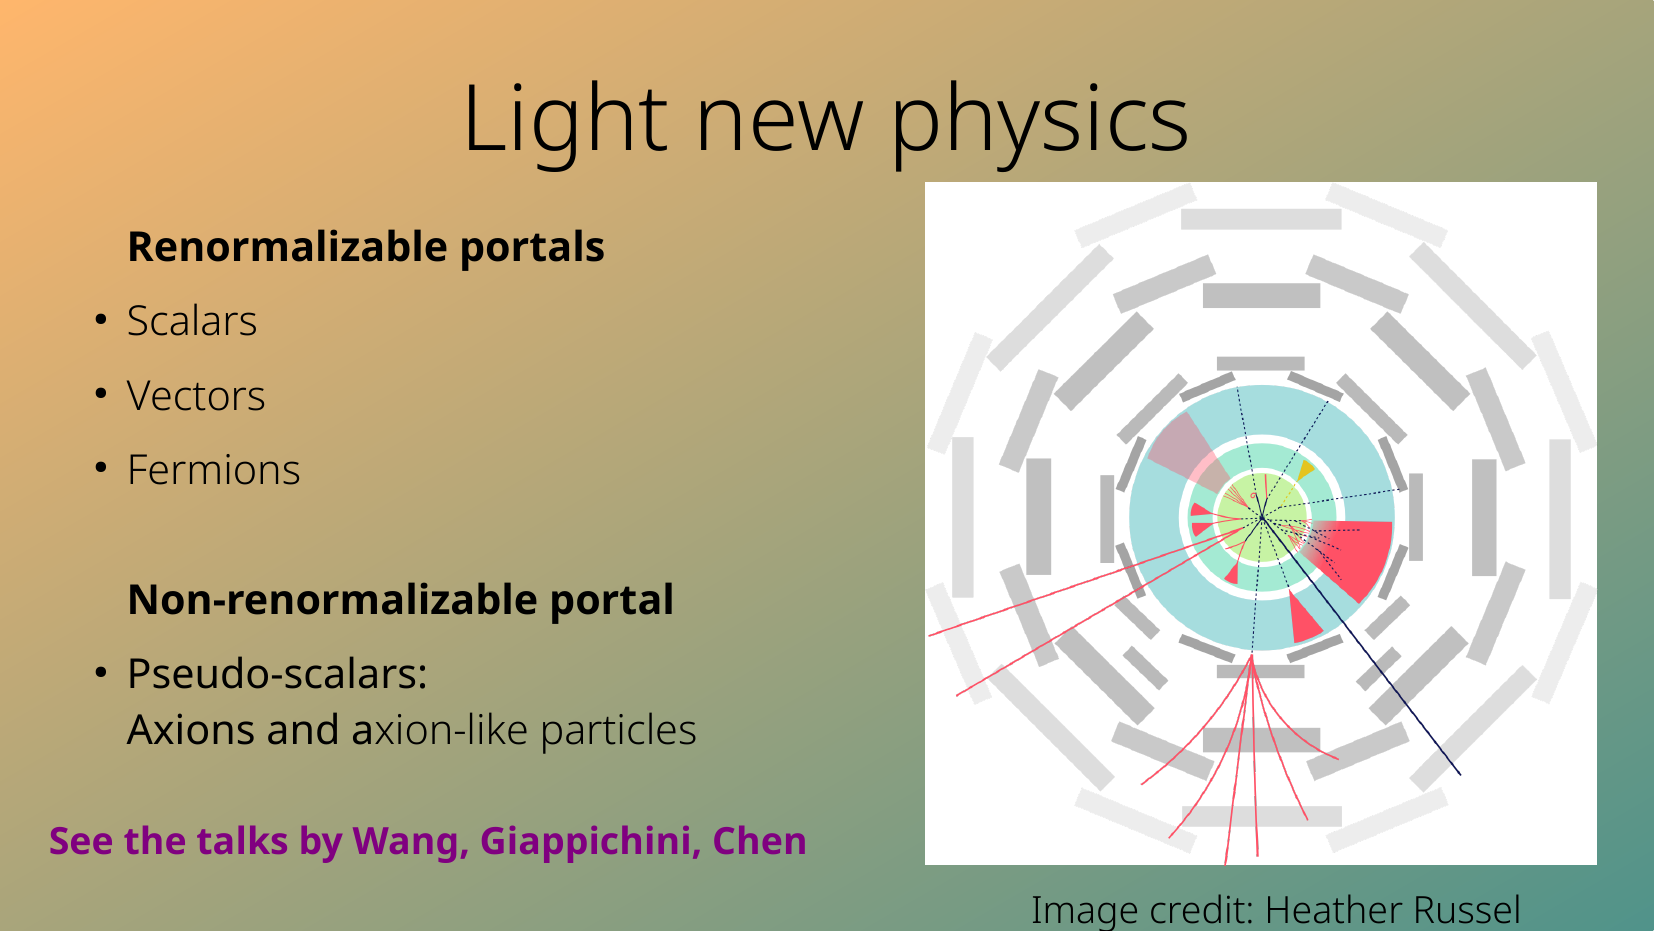

# Light new physics
Renormalizable portals
Scalars
Vectors
Fermions
Non-renormalizable portal
Pseudo-scalars:
Axions and axion-like particles
See the talks by Wang, Giappichini, Chen
Image credit: Heather Russel